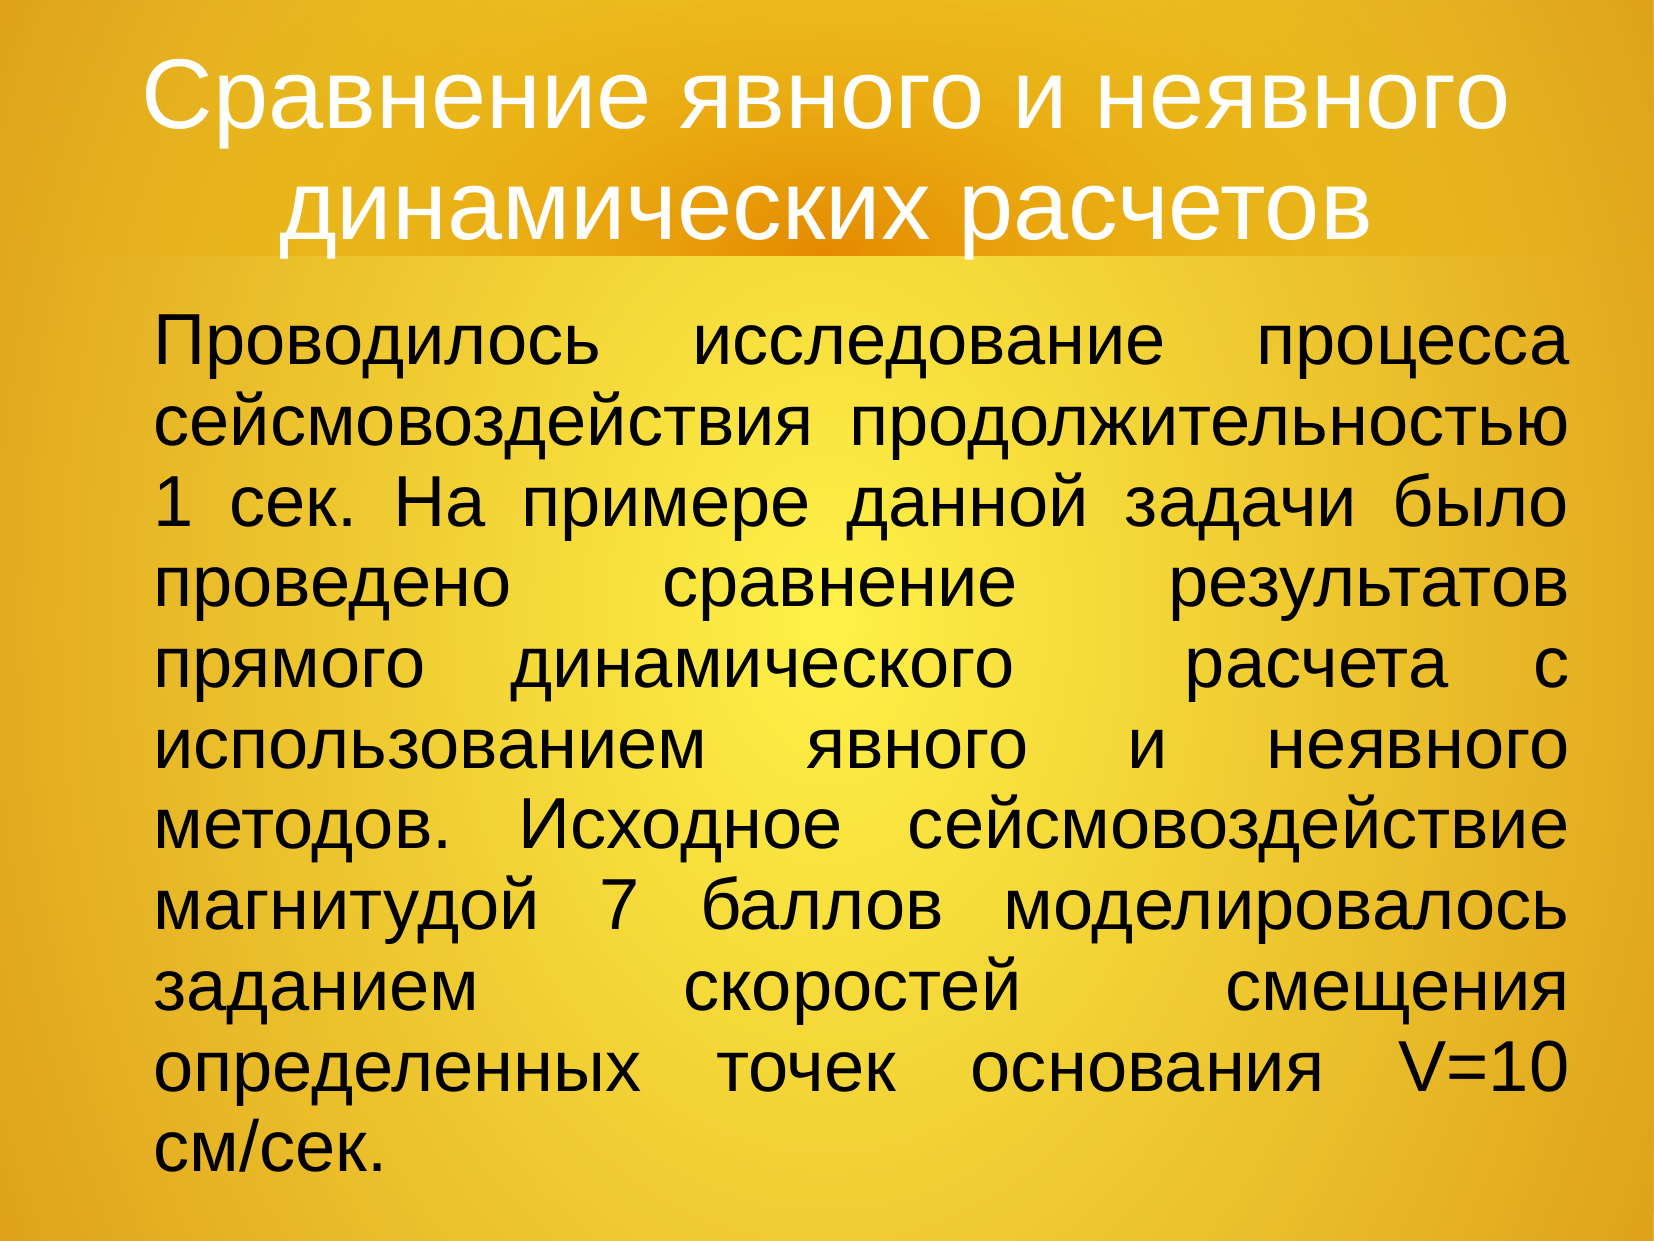

# Сравнение явного и неявного динамических расчетов
Проводилось исследование процесса сейсмовоздействия продолжительностью 1 сек. На примере данной задачи было проведено сравнение результатов прямого динамического расчета с использованием явного и неявного методов. Исходное сейсмовоздействие магнитудой 7 баллов моделировалось заданием скоростей смещения определенных точек основания V=10 см/сек.